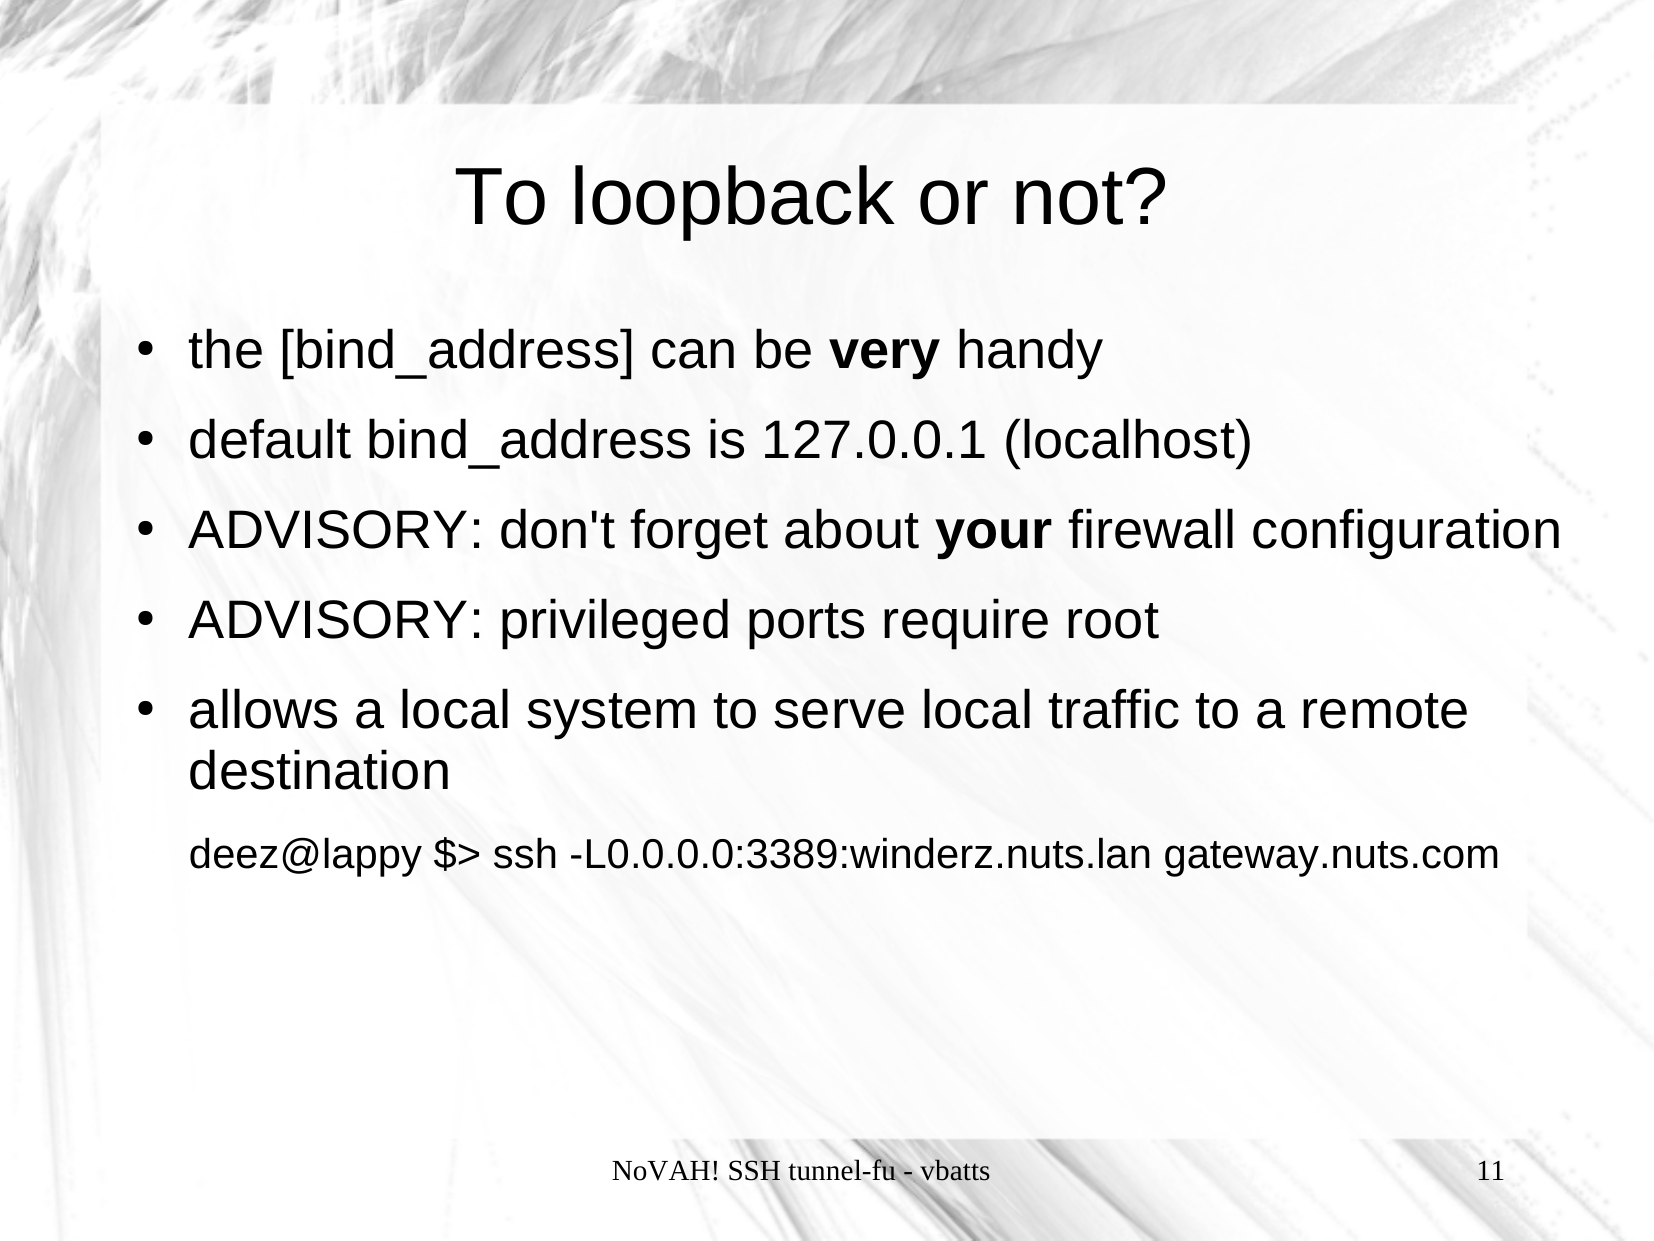

# To loopback or not?
the [bind_address] can be very handy
default bind_address is 127.0.0.1 (localhost)
ADVISORY: don't forget about your firewall configuration
ADVISORY: privileged ports require root
allows a local system to serve local traffic to a remote destination
deez@lappy $> ssh -L0.0.0.0:3389:winderz.nuts.lan gateway.nuts.com
NoVAH! SSH tunnel-fu - vbatts
11